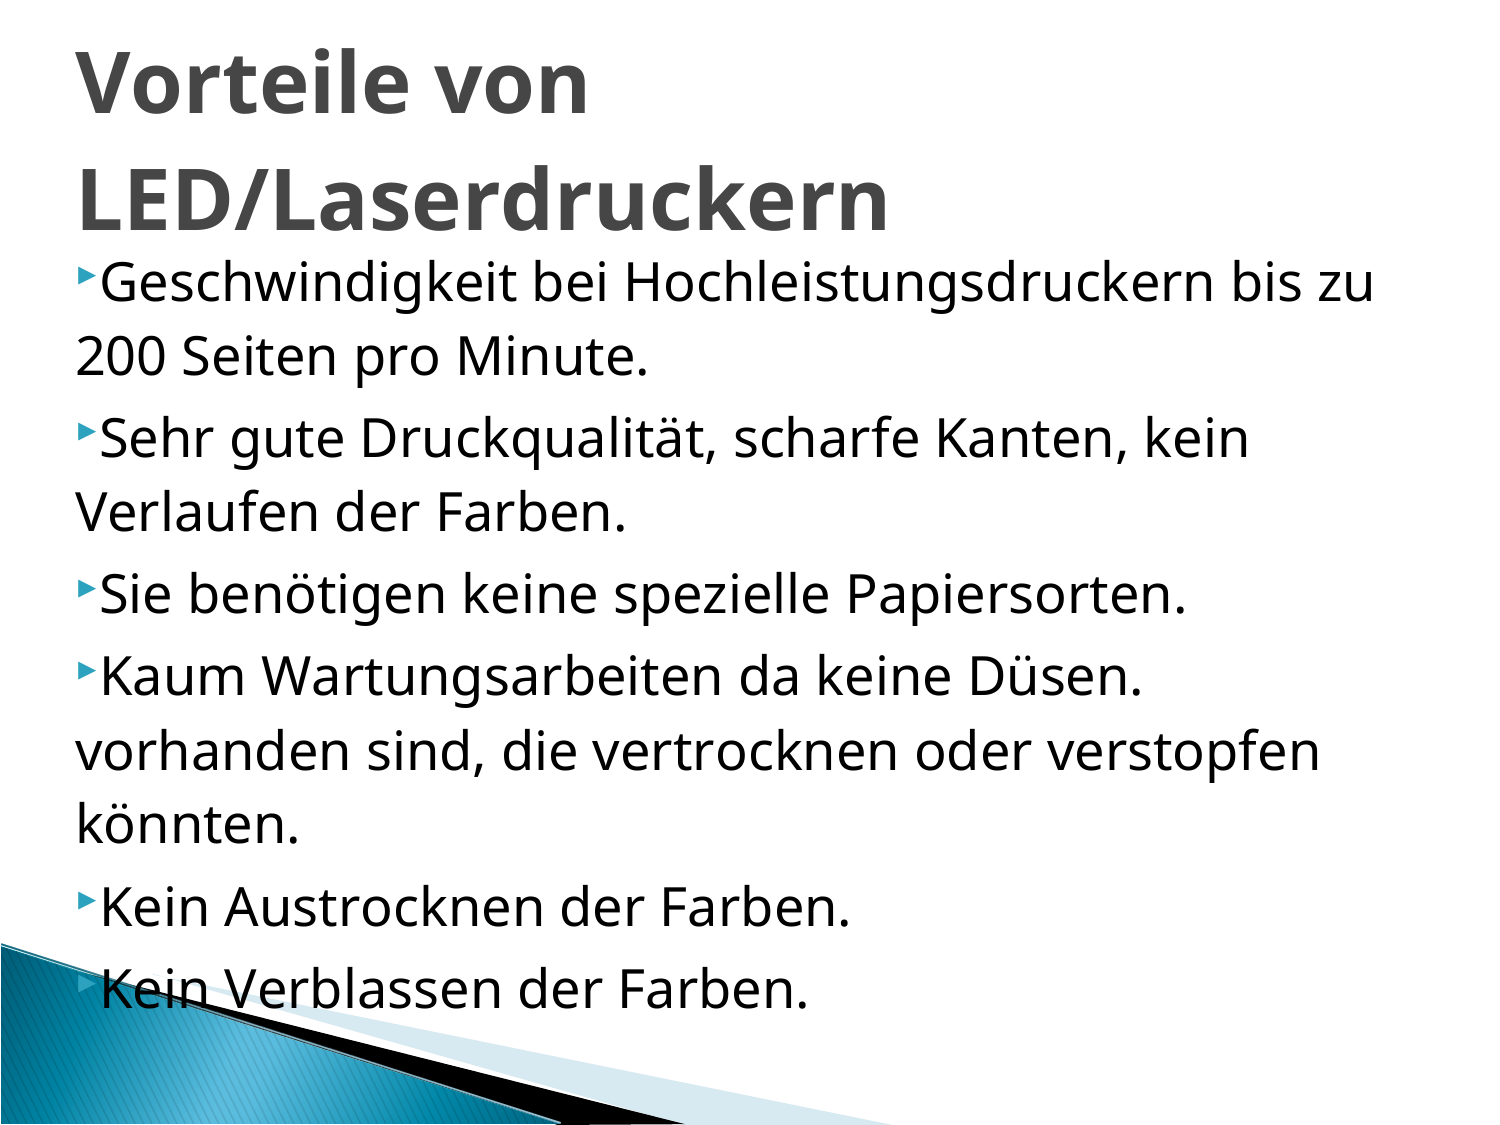

# Vorteile von LED/Laserdruckern
Geschwindigkeit bei Hochleistungsdruckern bis zu 200 Seiten pro Minute.
Sehr gute Druckqualität, scharfe Kanten, kein Verlaufen der Farben.
Sie benötigen keine spezielle Papiersorten.
Kaum Wartungsarbeiten da keine Düsen. vorhanden sind, die vertrocknen oder verstopfen könnten.
Kein Austrocknen der Farben.
Kein Verblassen der Farben.